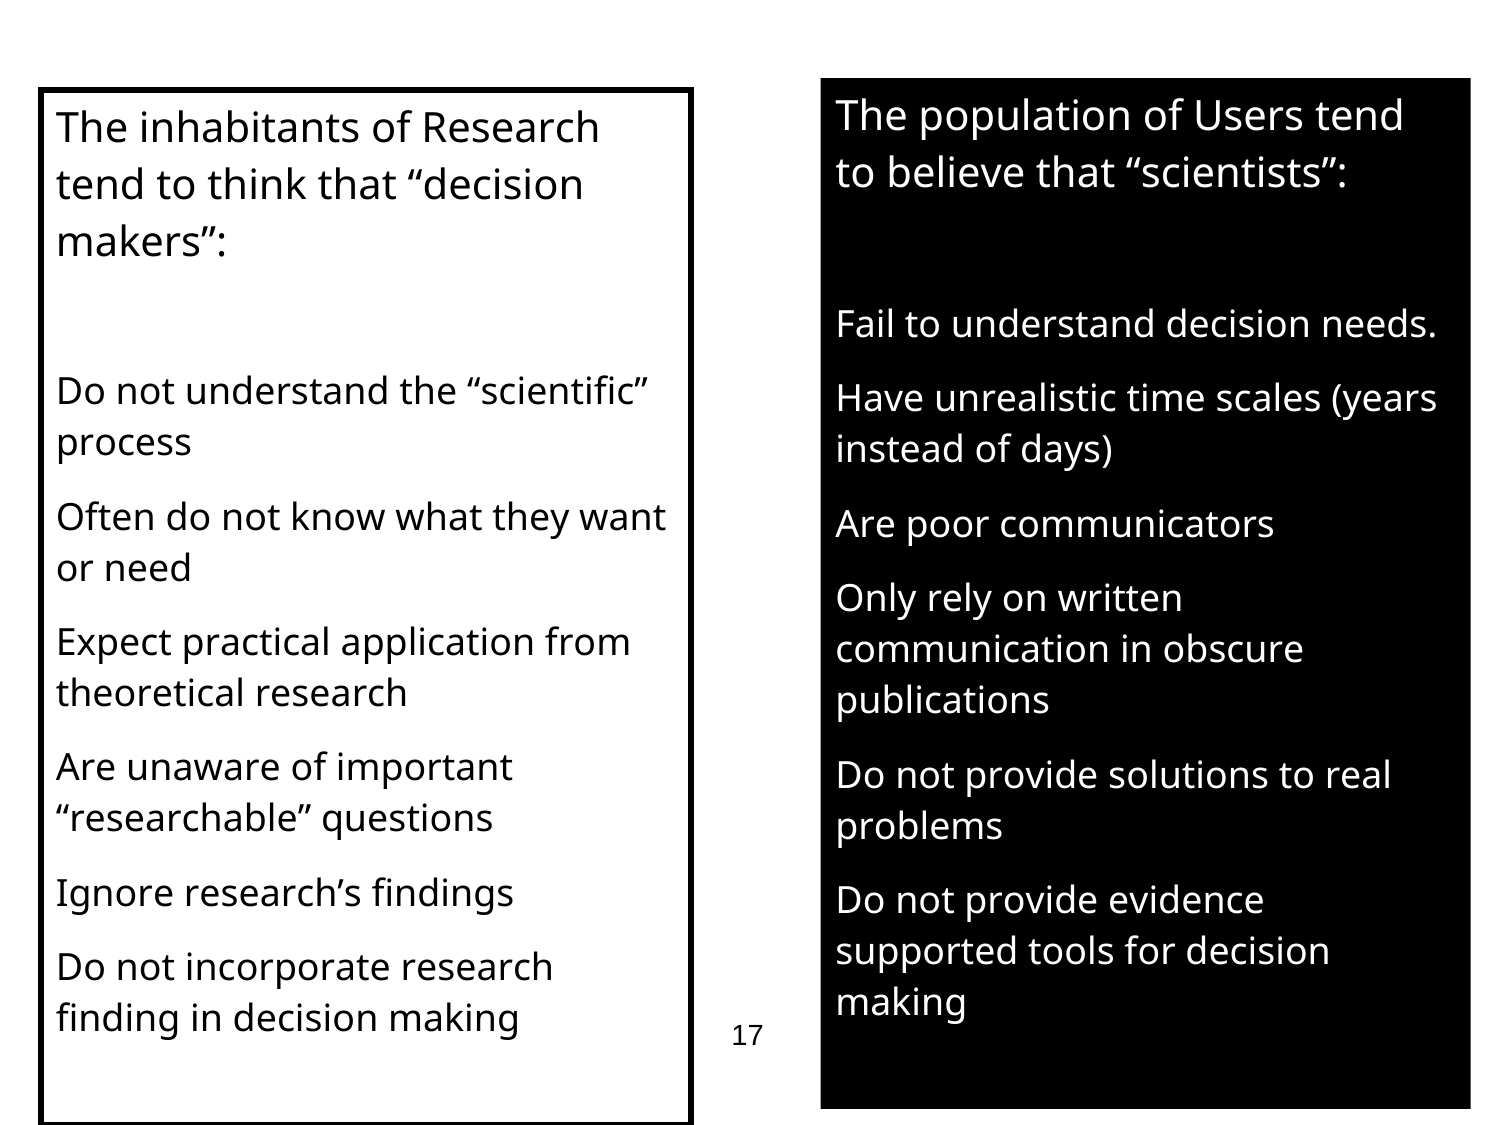

The population of Users tend to believe that “scientists”:
Fail to understand decision needs.
Have unrealistic time scales (years instead of days)
Are poor communicators
Only rely on written communication in obscure publications
Do not provide solutions to real problems
Do not provide evidence supported tools for decision making
The inhabitants of Research tend to think that “decision makers”:
Do not understand the “scientific” process
Often do not know what they want or need
Expect practical application from theoretical research
Are unaware of important “researchable” questions
Ignore research’s findings
Do not incorporate research finding in decision making
17